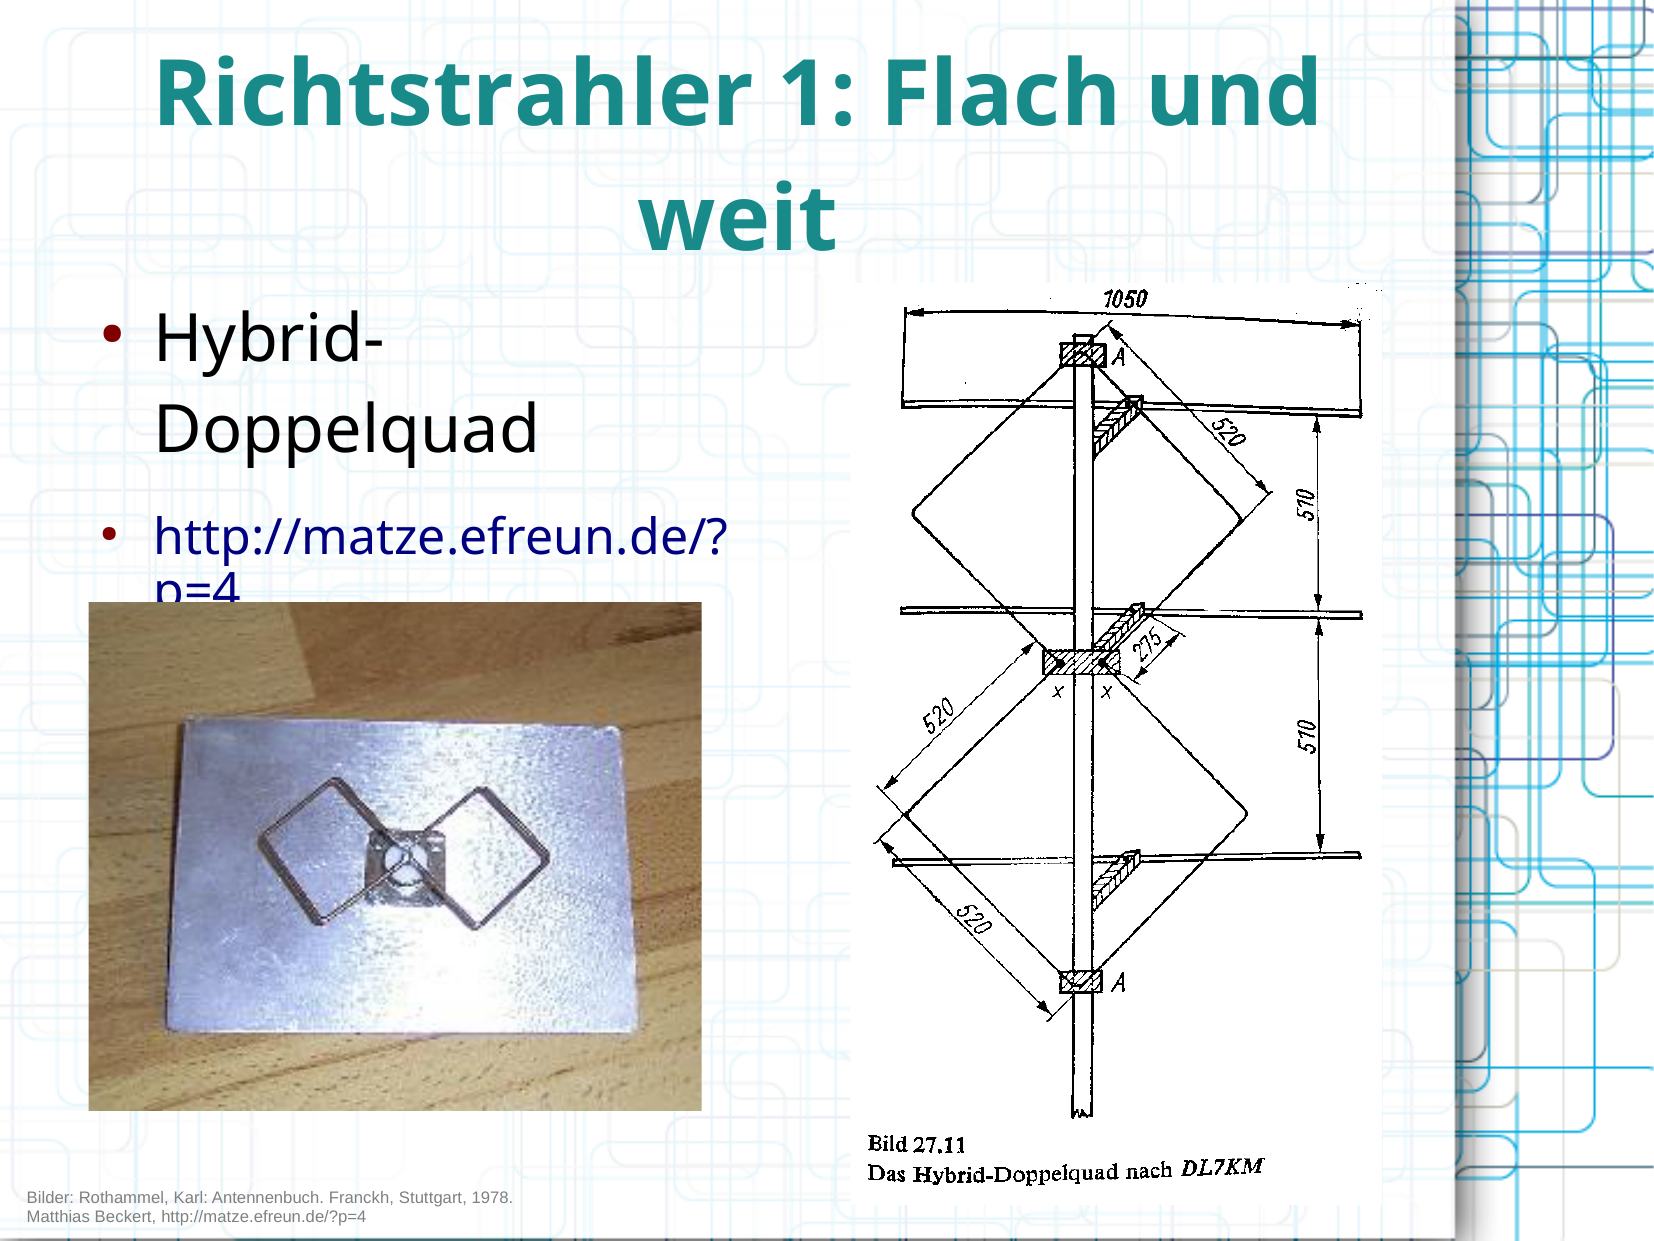

# Richtstrahler 1: Flach und weit
Hybrid-Doppelquad
http://matze.efreun.de/?p=4
Bilder: Rothammel, Karl: Antennenbuch. Franckh, Stuttgart, 1978.
Matthias Beckert, http://matze.efreun.de/?p=4